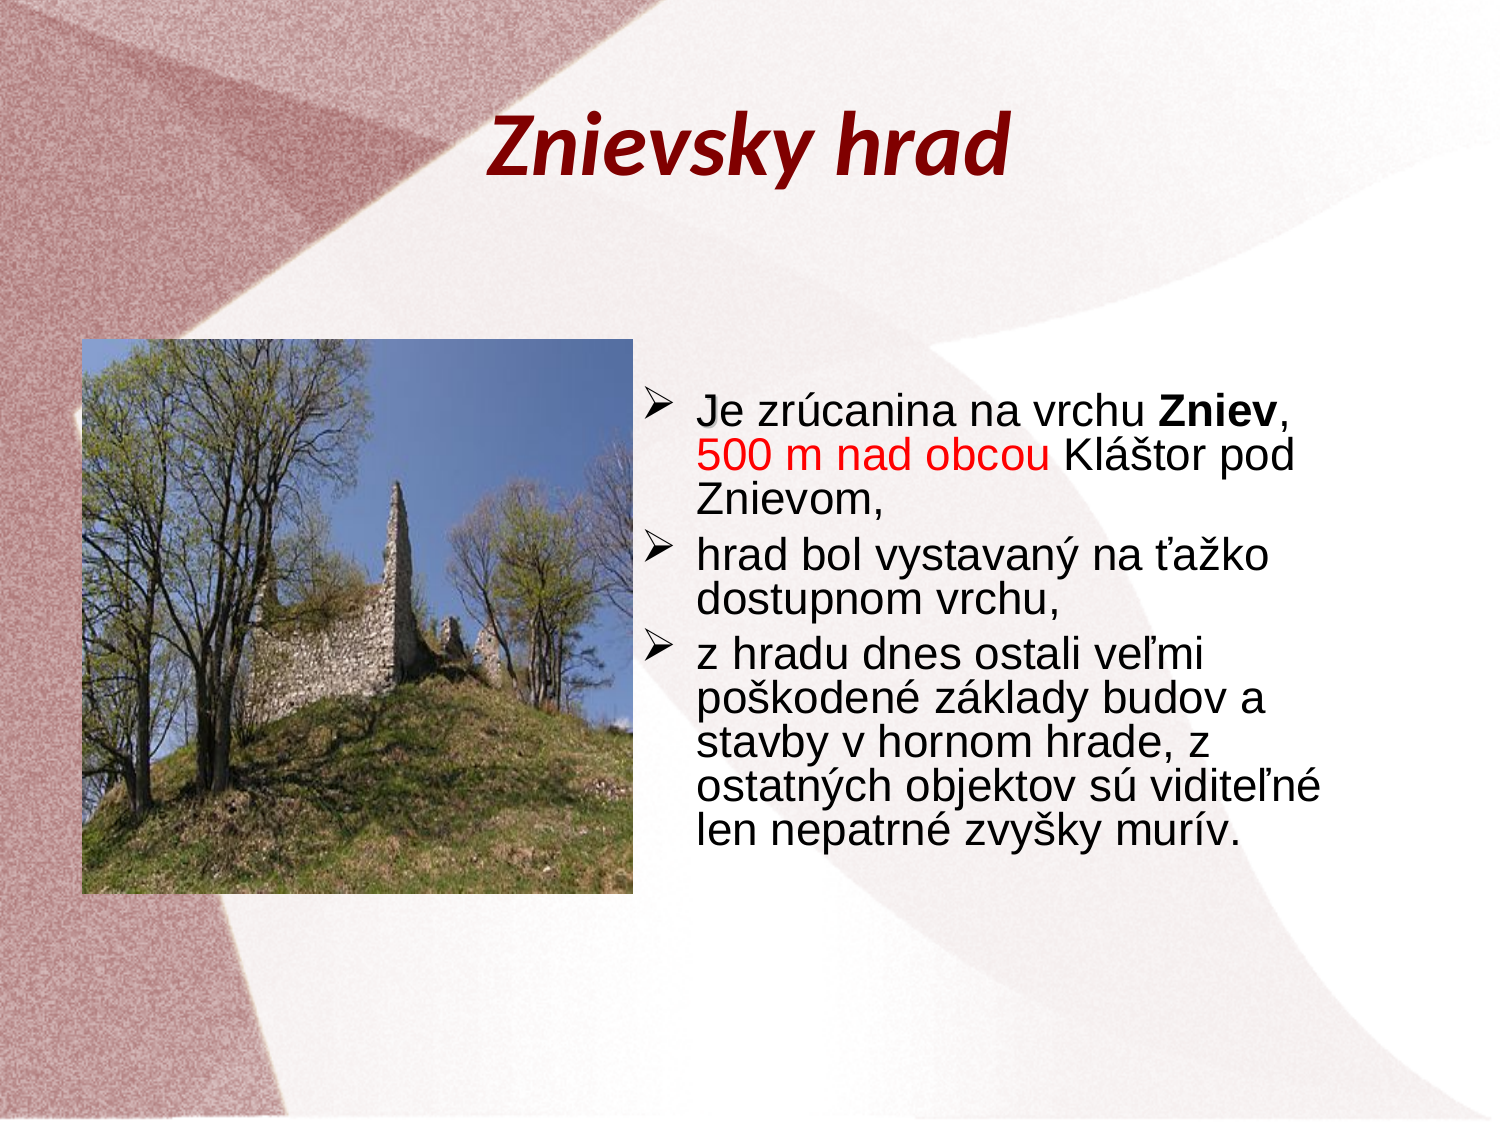

Znievsky hrad
Je zrúcanina na vrchu Zniev, 500 m nad obcou Kláštor pod Znievom,
hrad bol vystavaný na ťažko dostupnom vrchu,
z hradu dnes ostali veľmi poškodené základy budov a stavby v hornom hrade, z ostatných objektov sú viditeľné len nepatrné zvyšky murív.